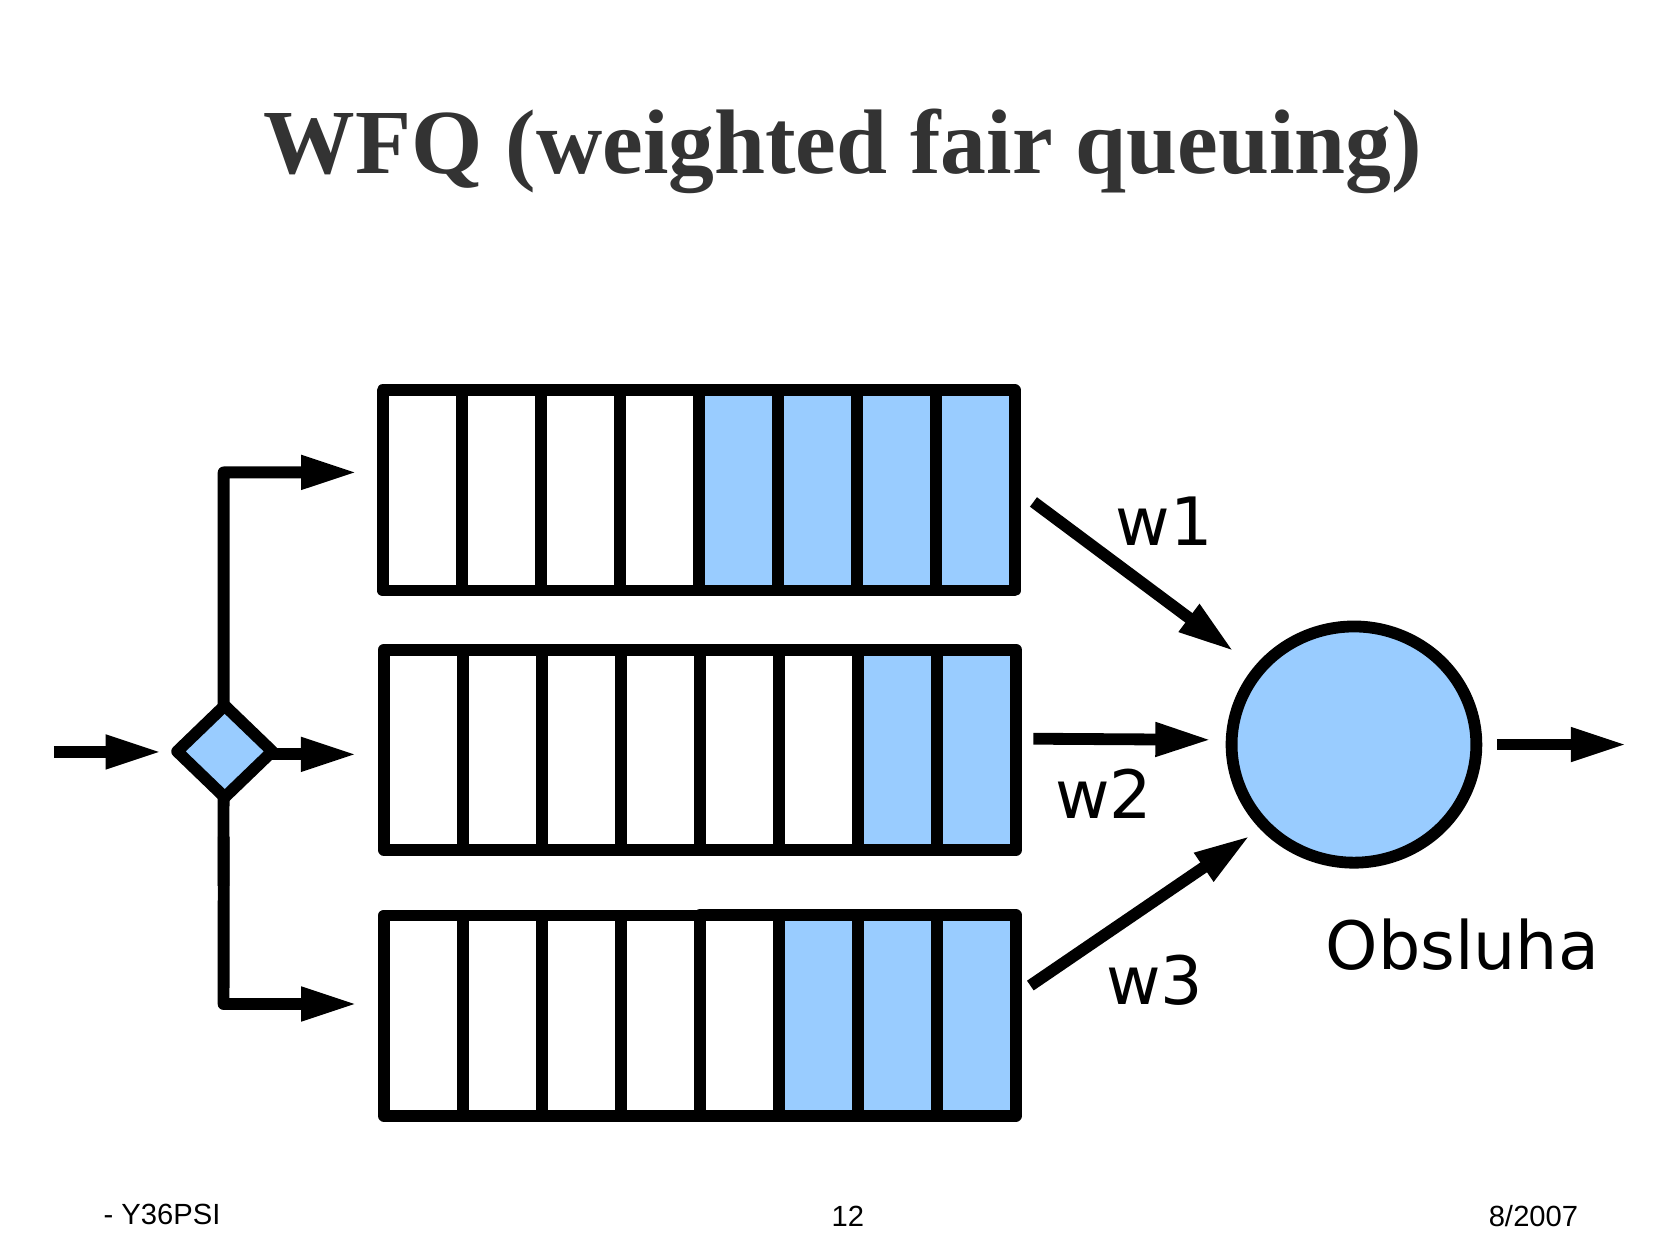

# WFQ (weighted fair queuing)
w1
w2
Obsluha
w3